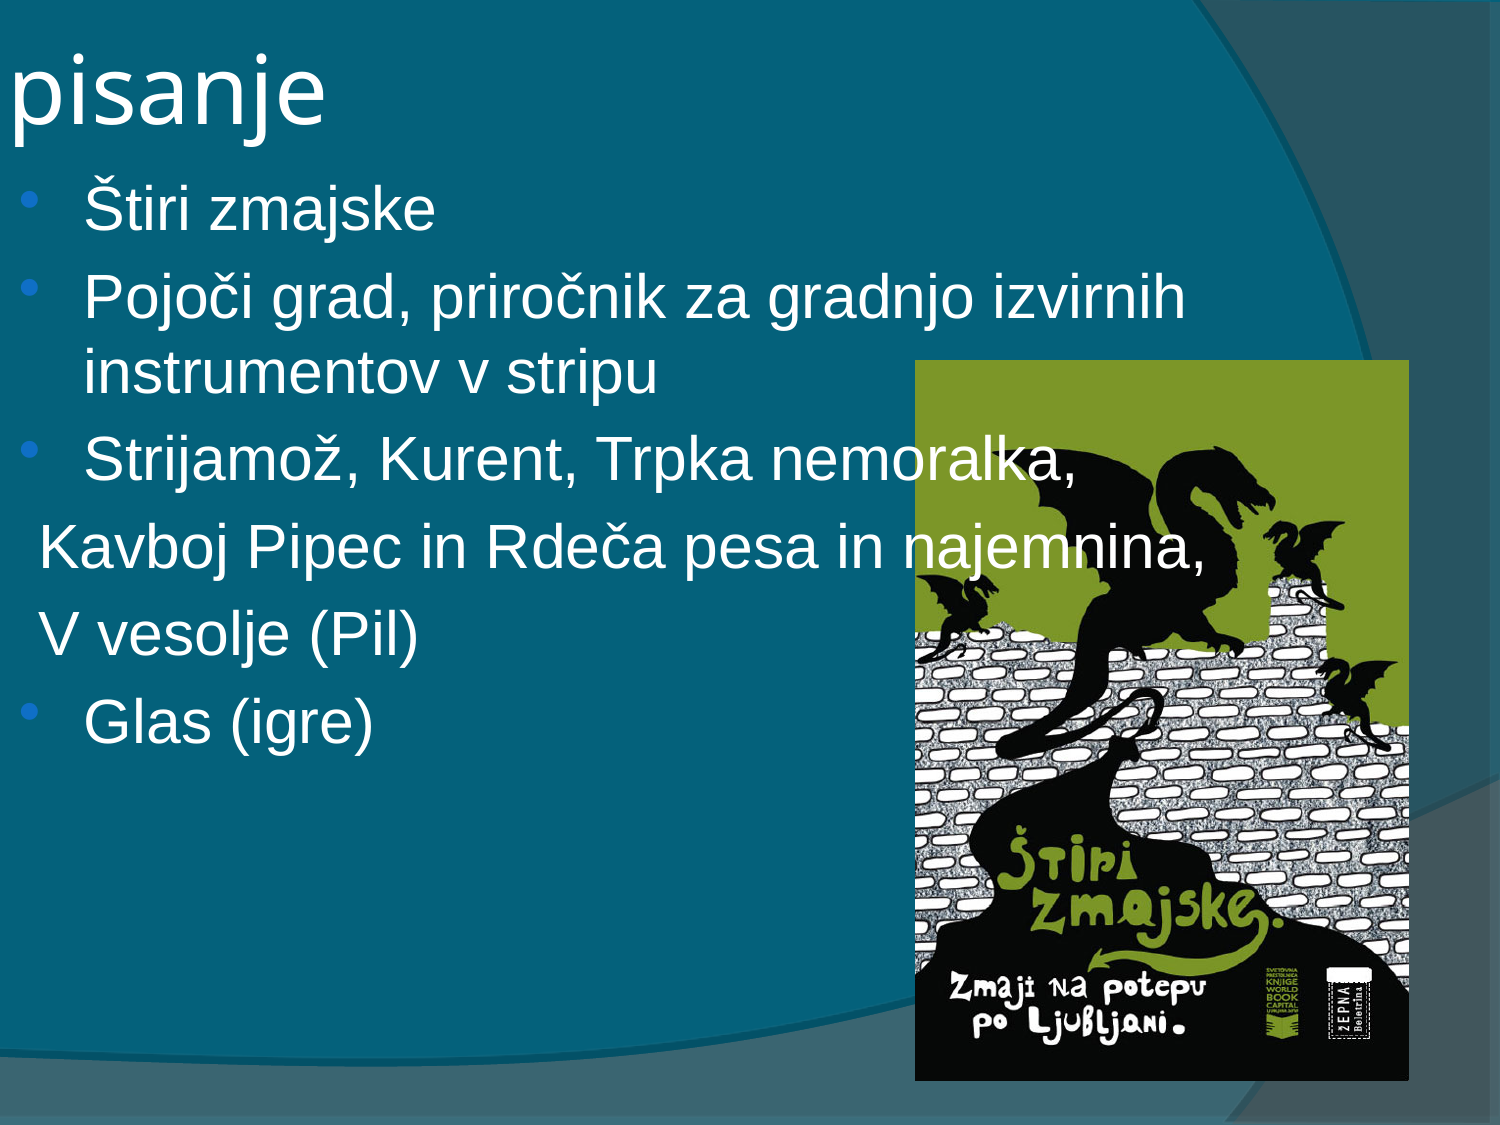

# pisanje
Štiri zmajske
Pojoči grad, priročnik za gradnjo izvirnih instrumentov v stripu
Strijamož, Kurent, Trpka nemoralka,
 Kavboj Pipec in Rdeča pesa in najemnina,
 V vesolje (Pil)
Glas (igre)